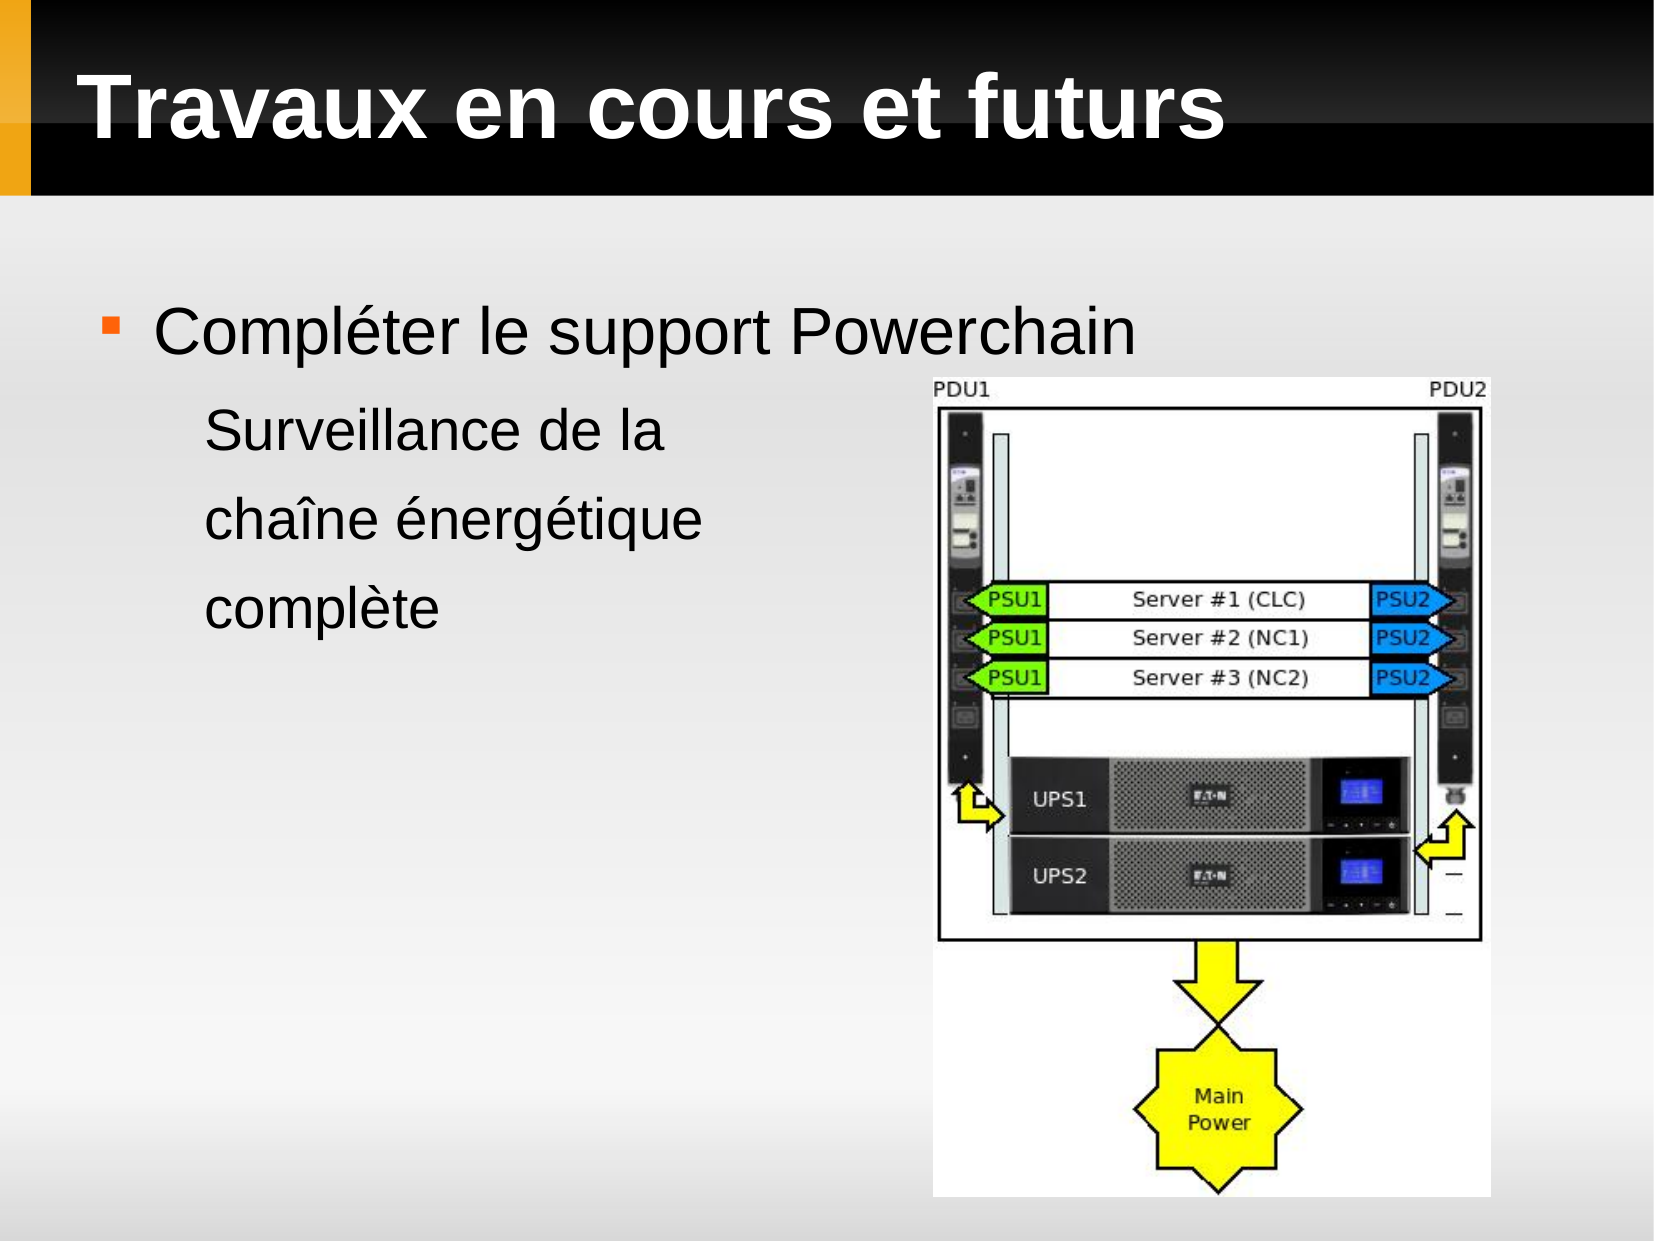

# Travaux en cours et futurs
Compléter le support Powerchain
Surveillance de la
chaîne énergétique
complète